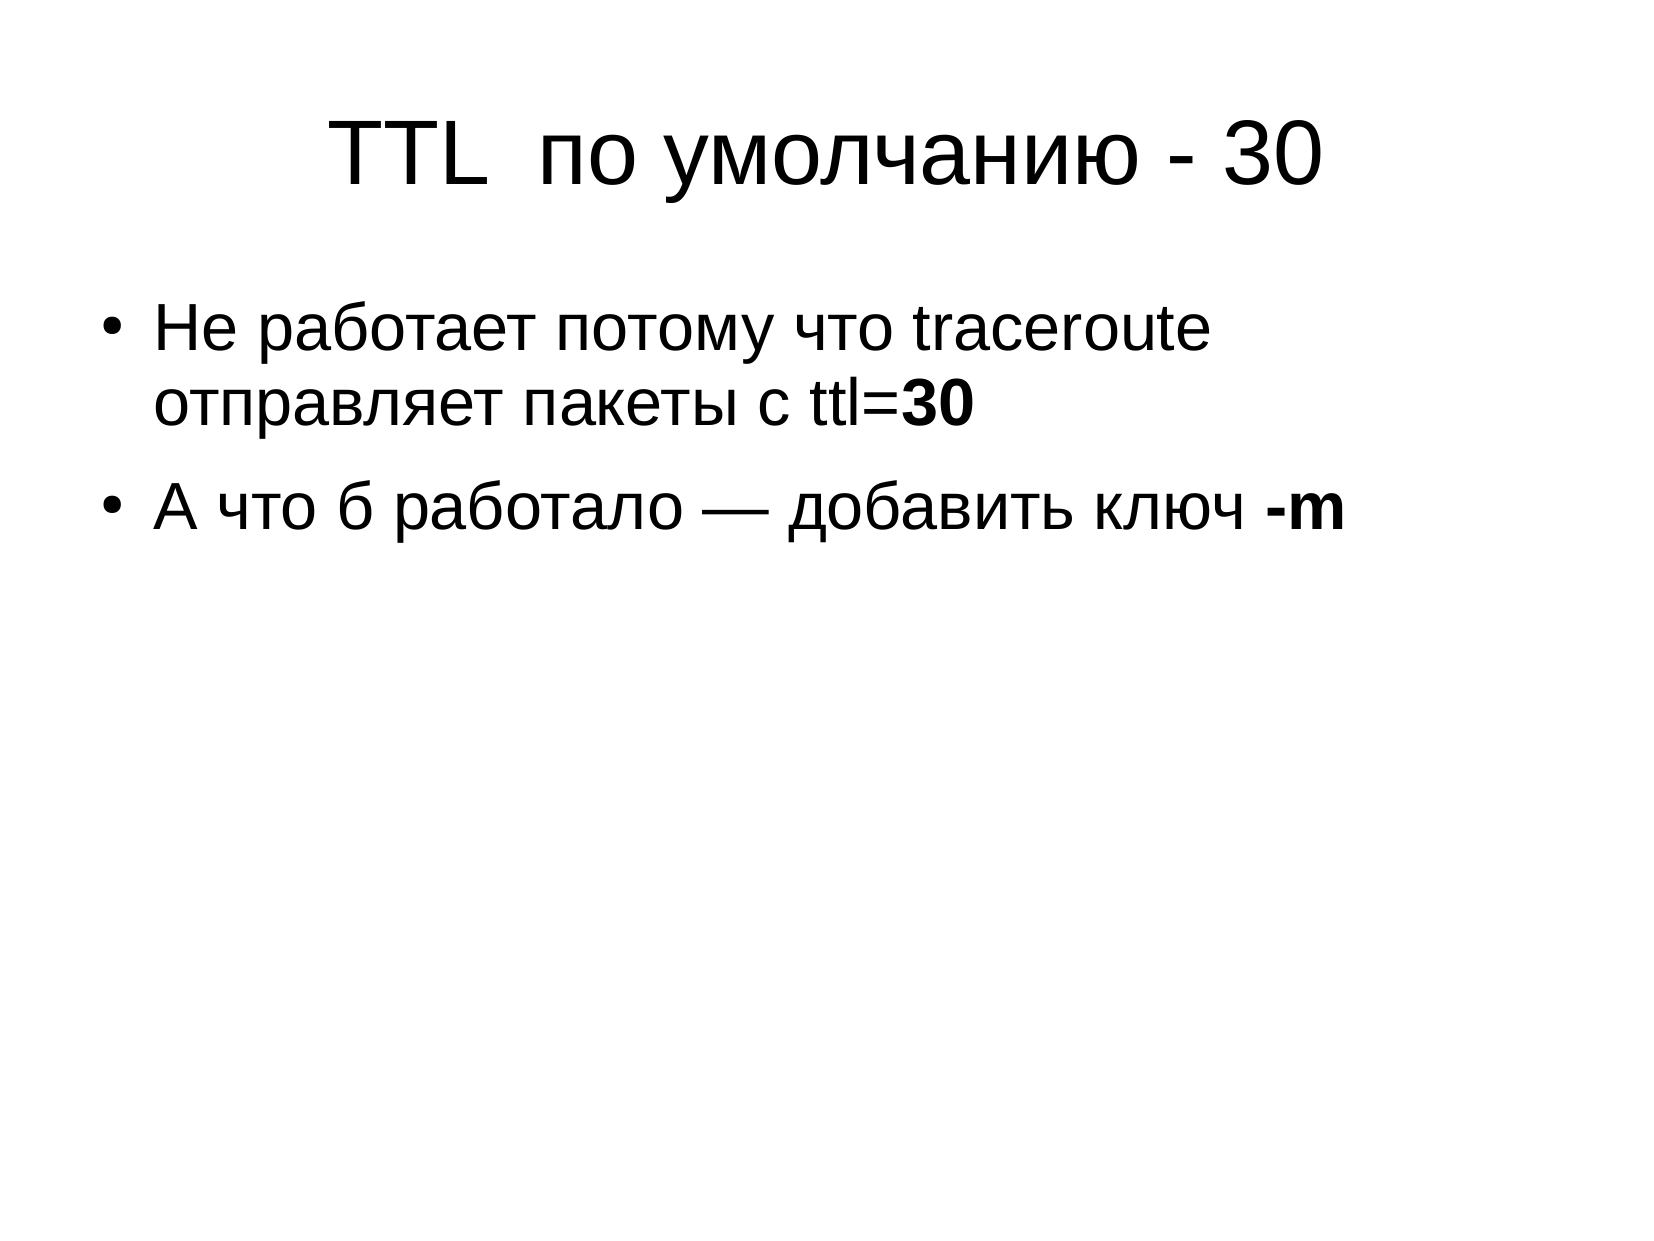

# TTL по умолчанию - 30
Не работает потому что traceroute отправляет пакеты с ttl=30
А что б работало — добавить ключ -m